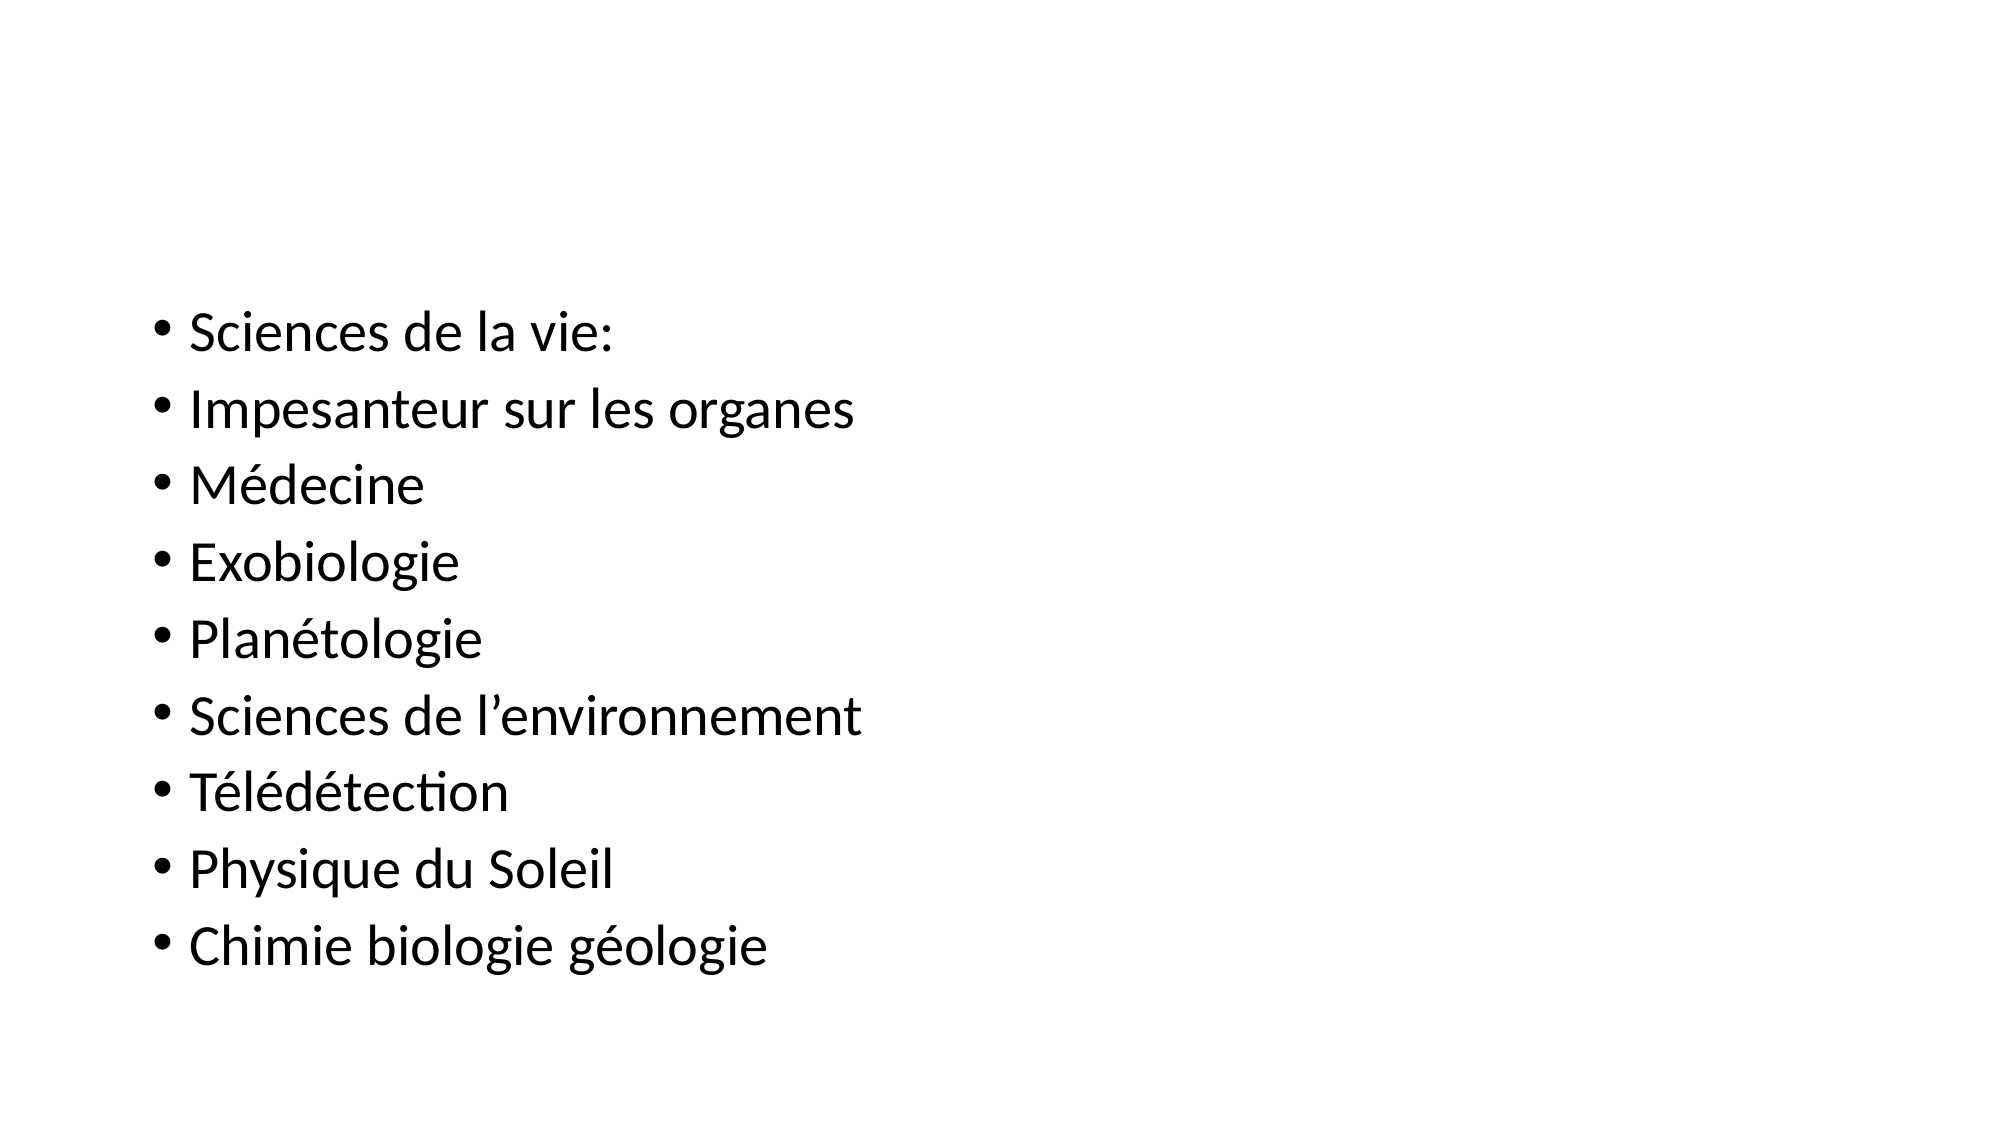

#
Sciences de la vie:
Impesanteur sur les organes
Médecine
Exobiologie
Planétologie
Sciences de l’environnement
Télédétection
Physique du Soleil
Chimie biologie géologie